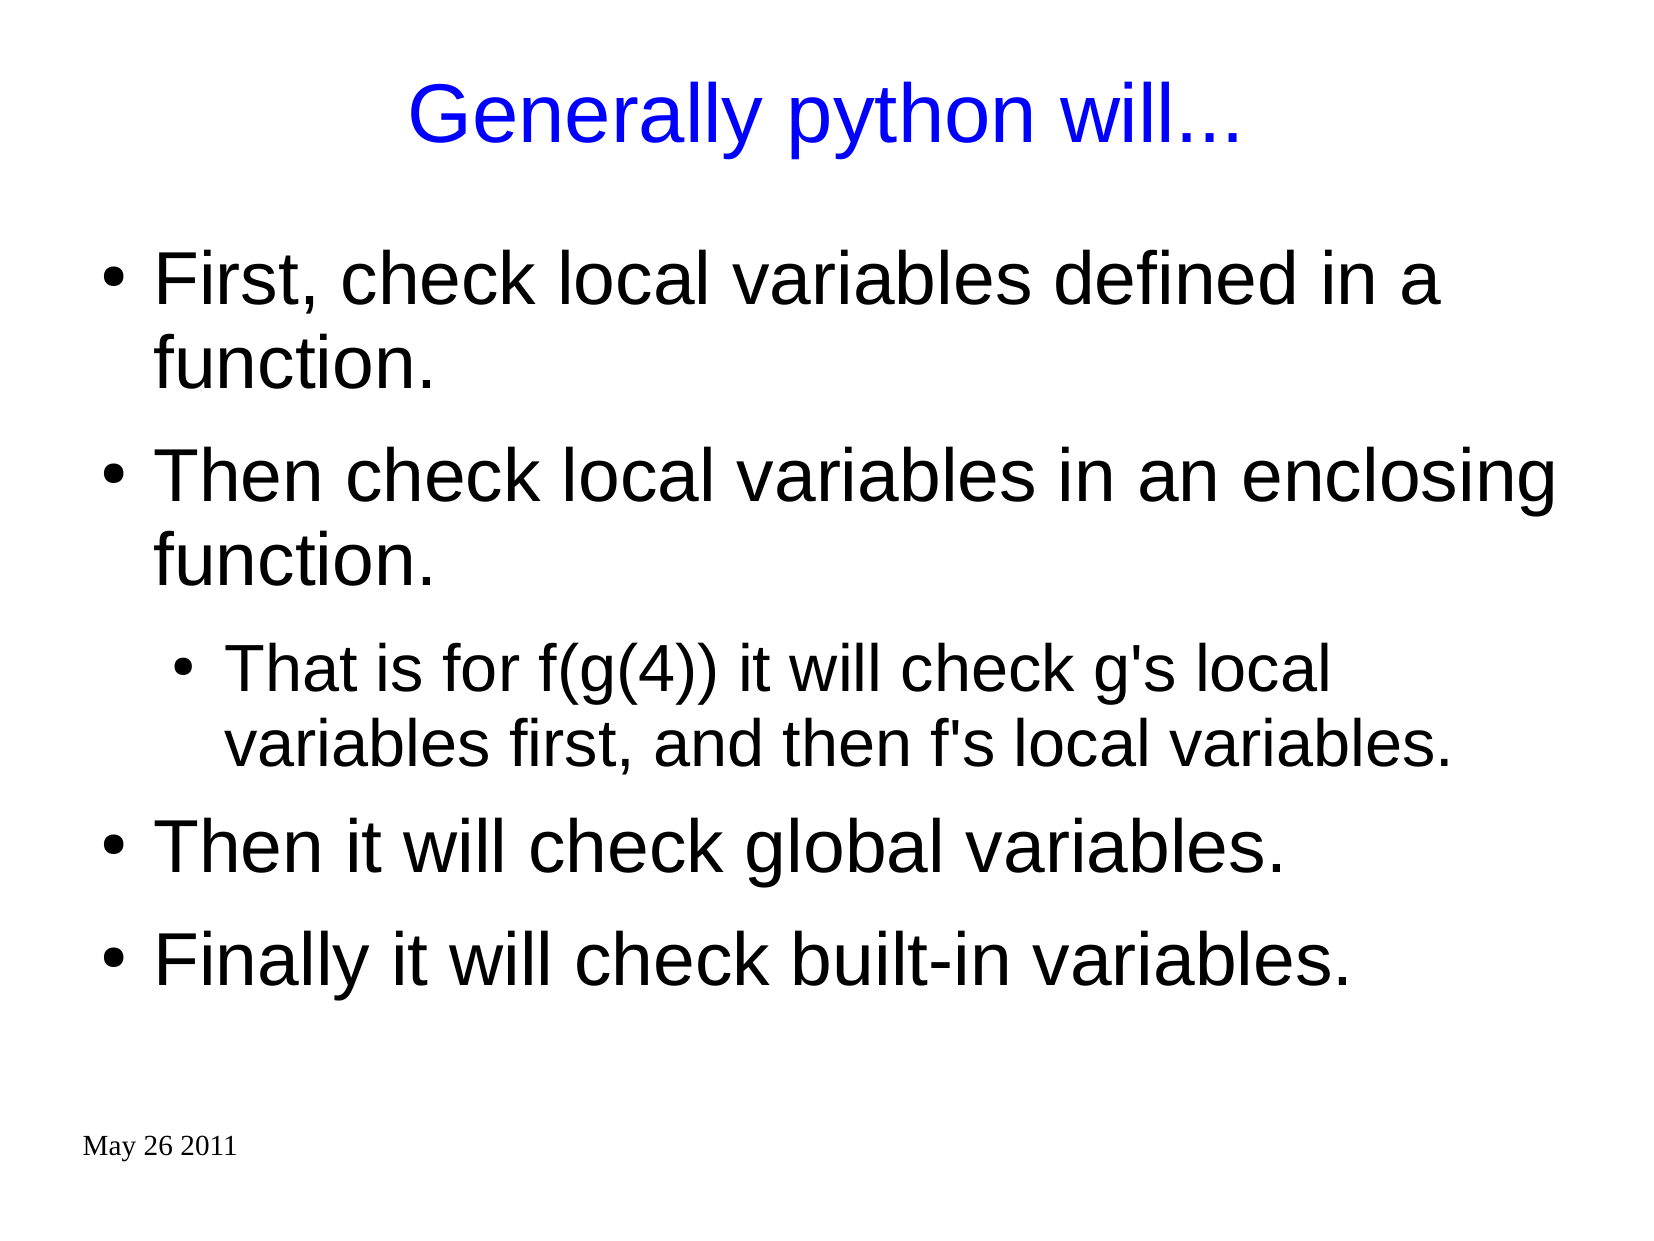

# Generally python will...
First, check local variables defined in a function.
Then check local variables in an enclosing function.
That is for f(g(4)) it will check g's local variables first, and then f's local variables.
Then it will check global variables.
Finally it will check built-in variables.
May 26 2011